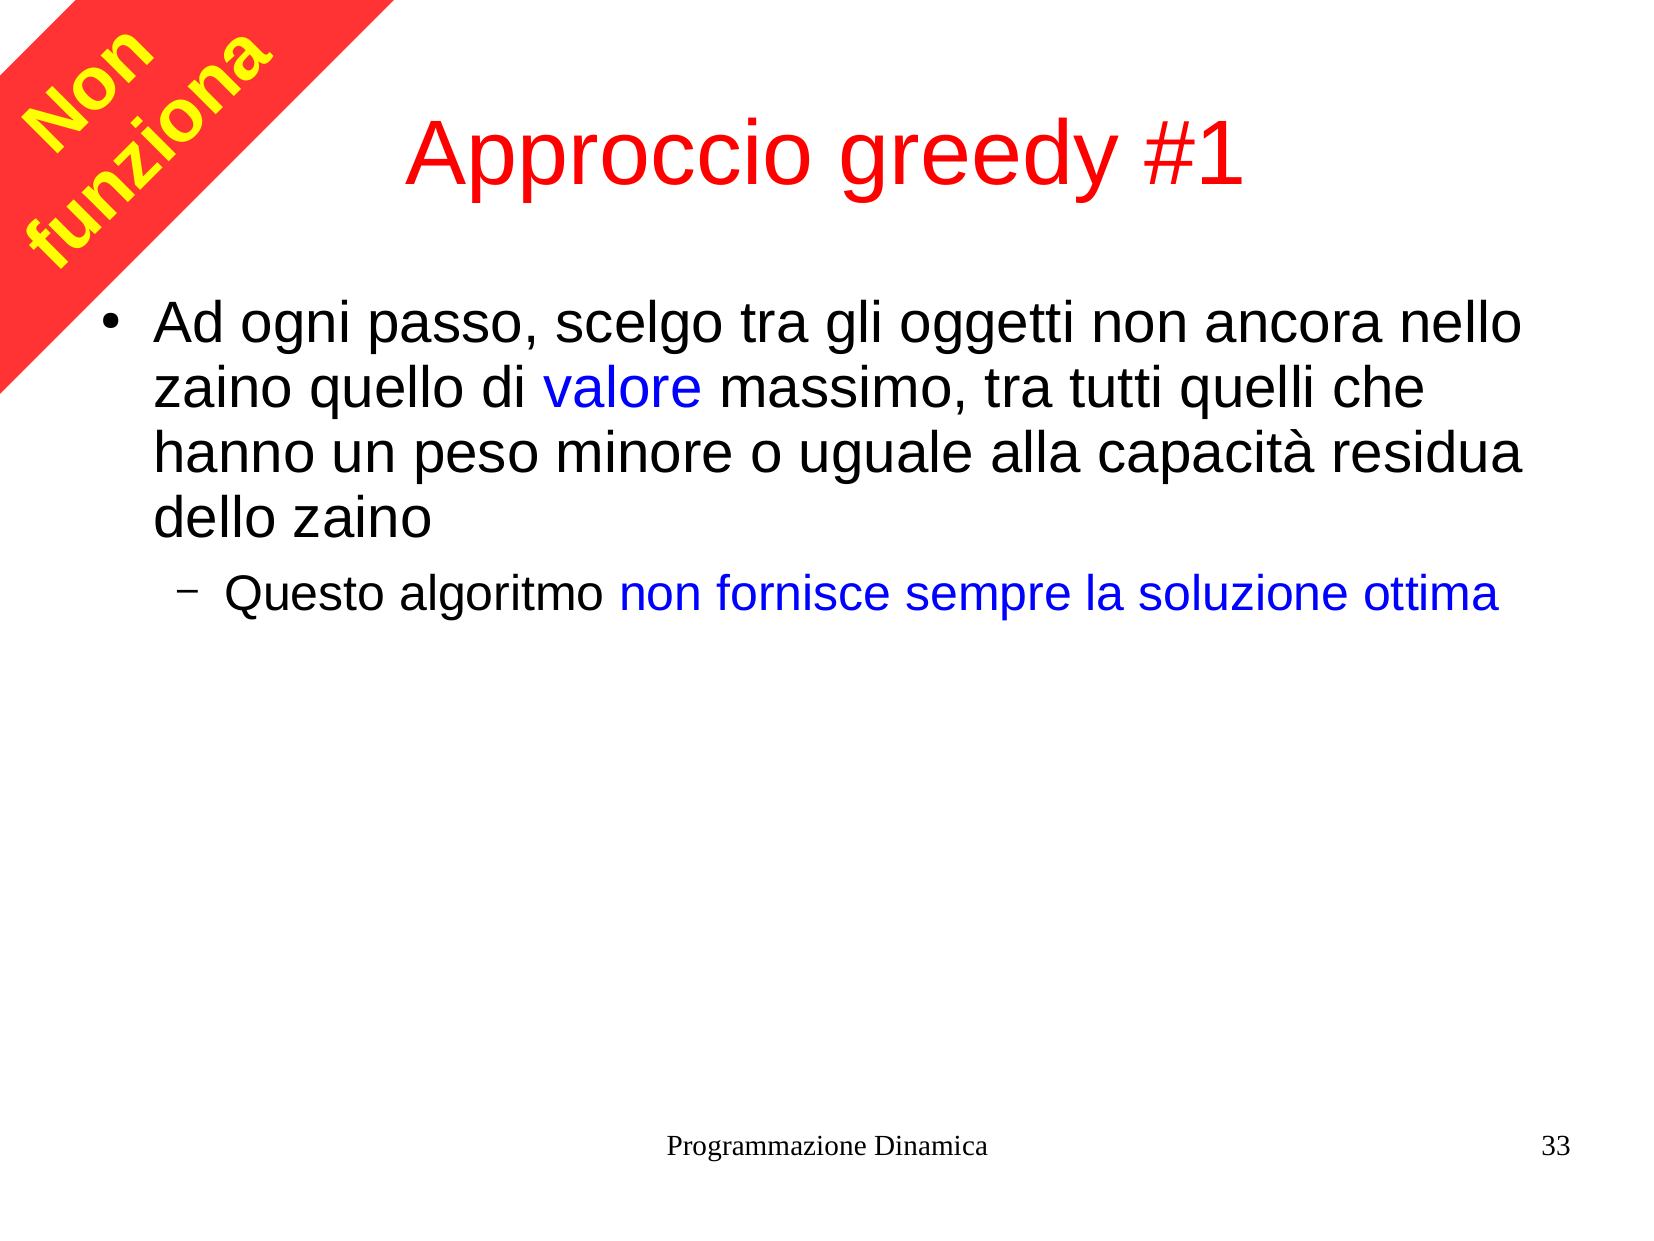

Non
funziona
# Approccio greedy #1
Ad ogni passo, scelgo tra gli oggetti non ancora nello zaino quello di valore massimo, tra tutti quelli che hanno un peso minore o uguale alla capacità residua dello zaino
Questo algoritmo non fornisce sempre la soluzione ottima
Programmazione Dinamica
33